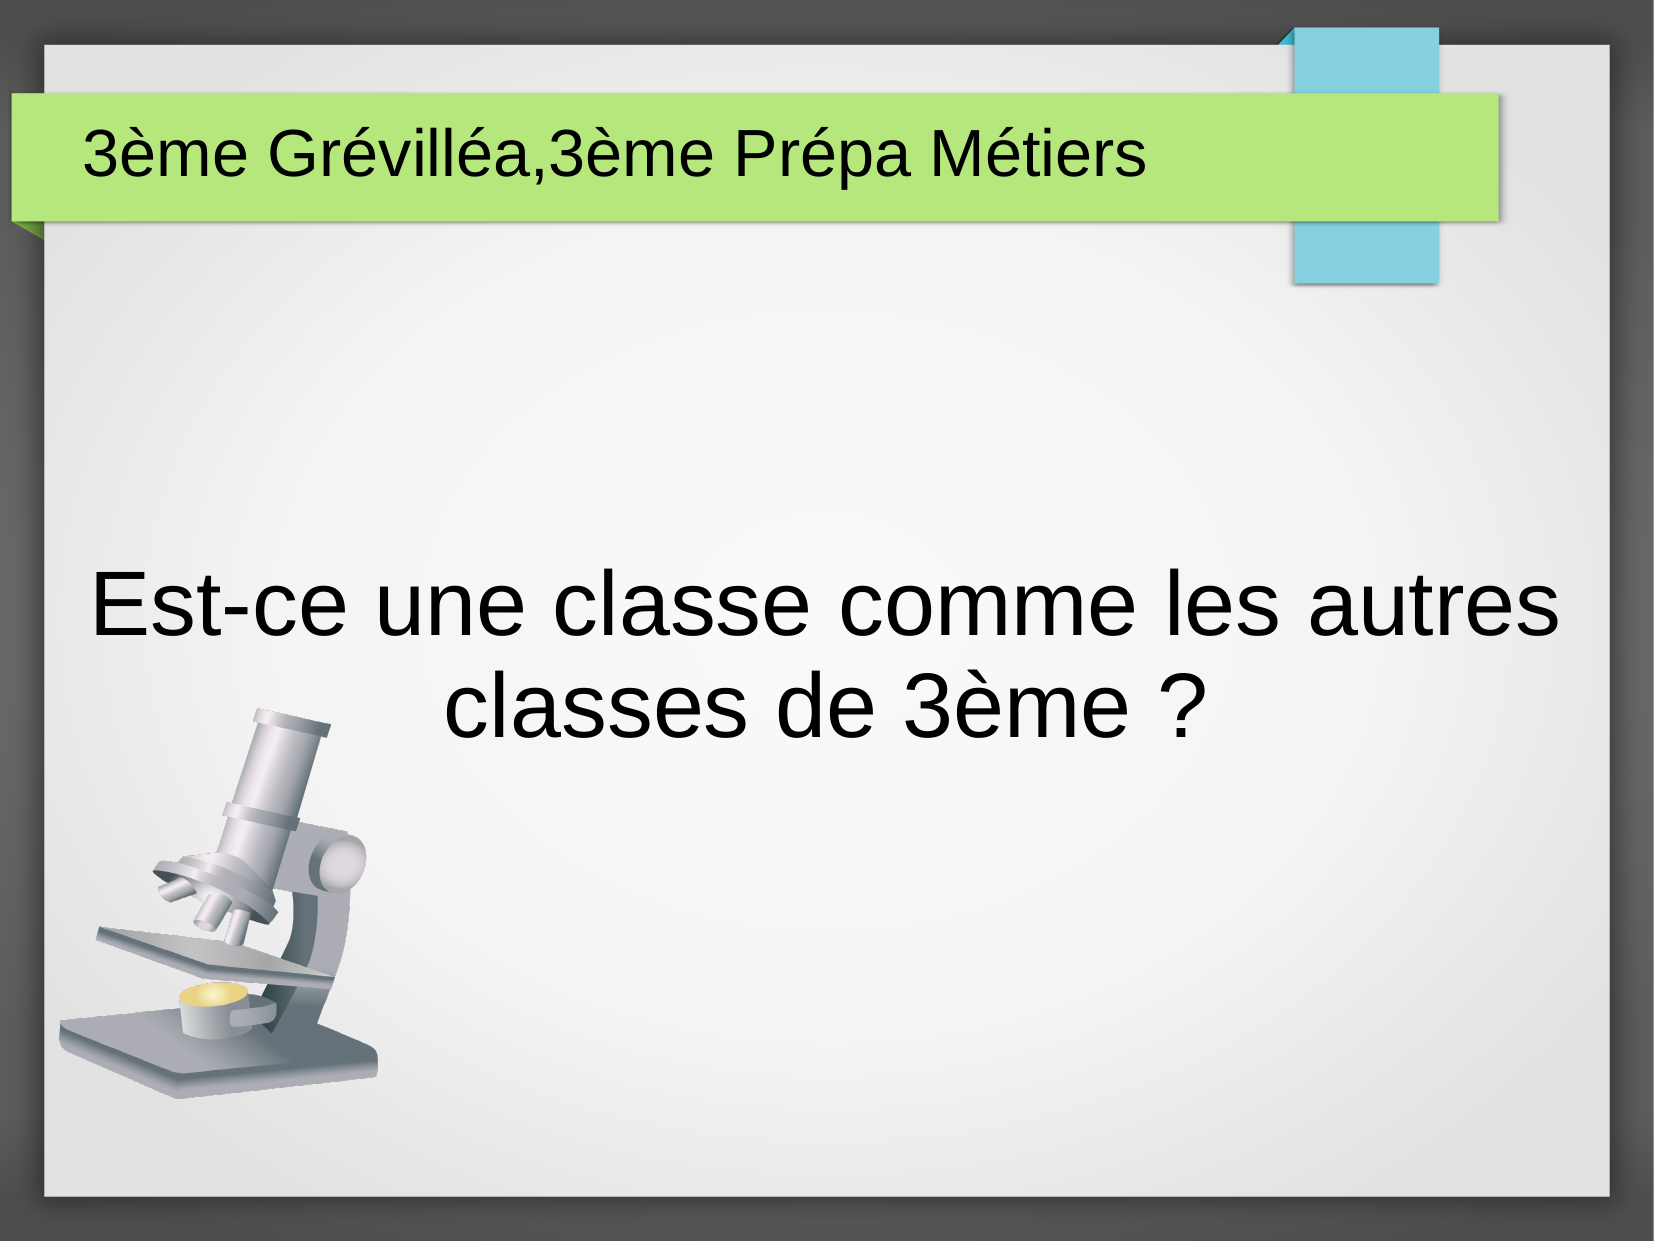

# 3ème Grévilléa,3ème Prépa Métiers
Est-ce une classe comme les autres classes de 3ème ?